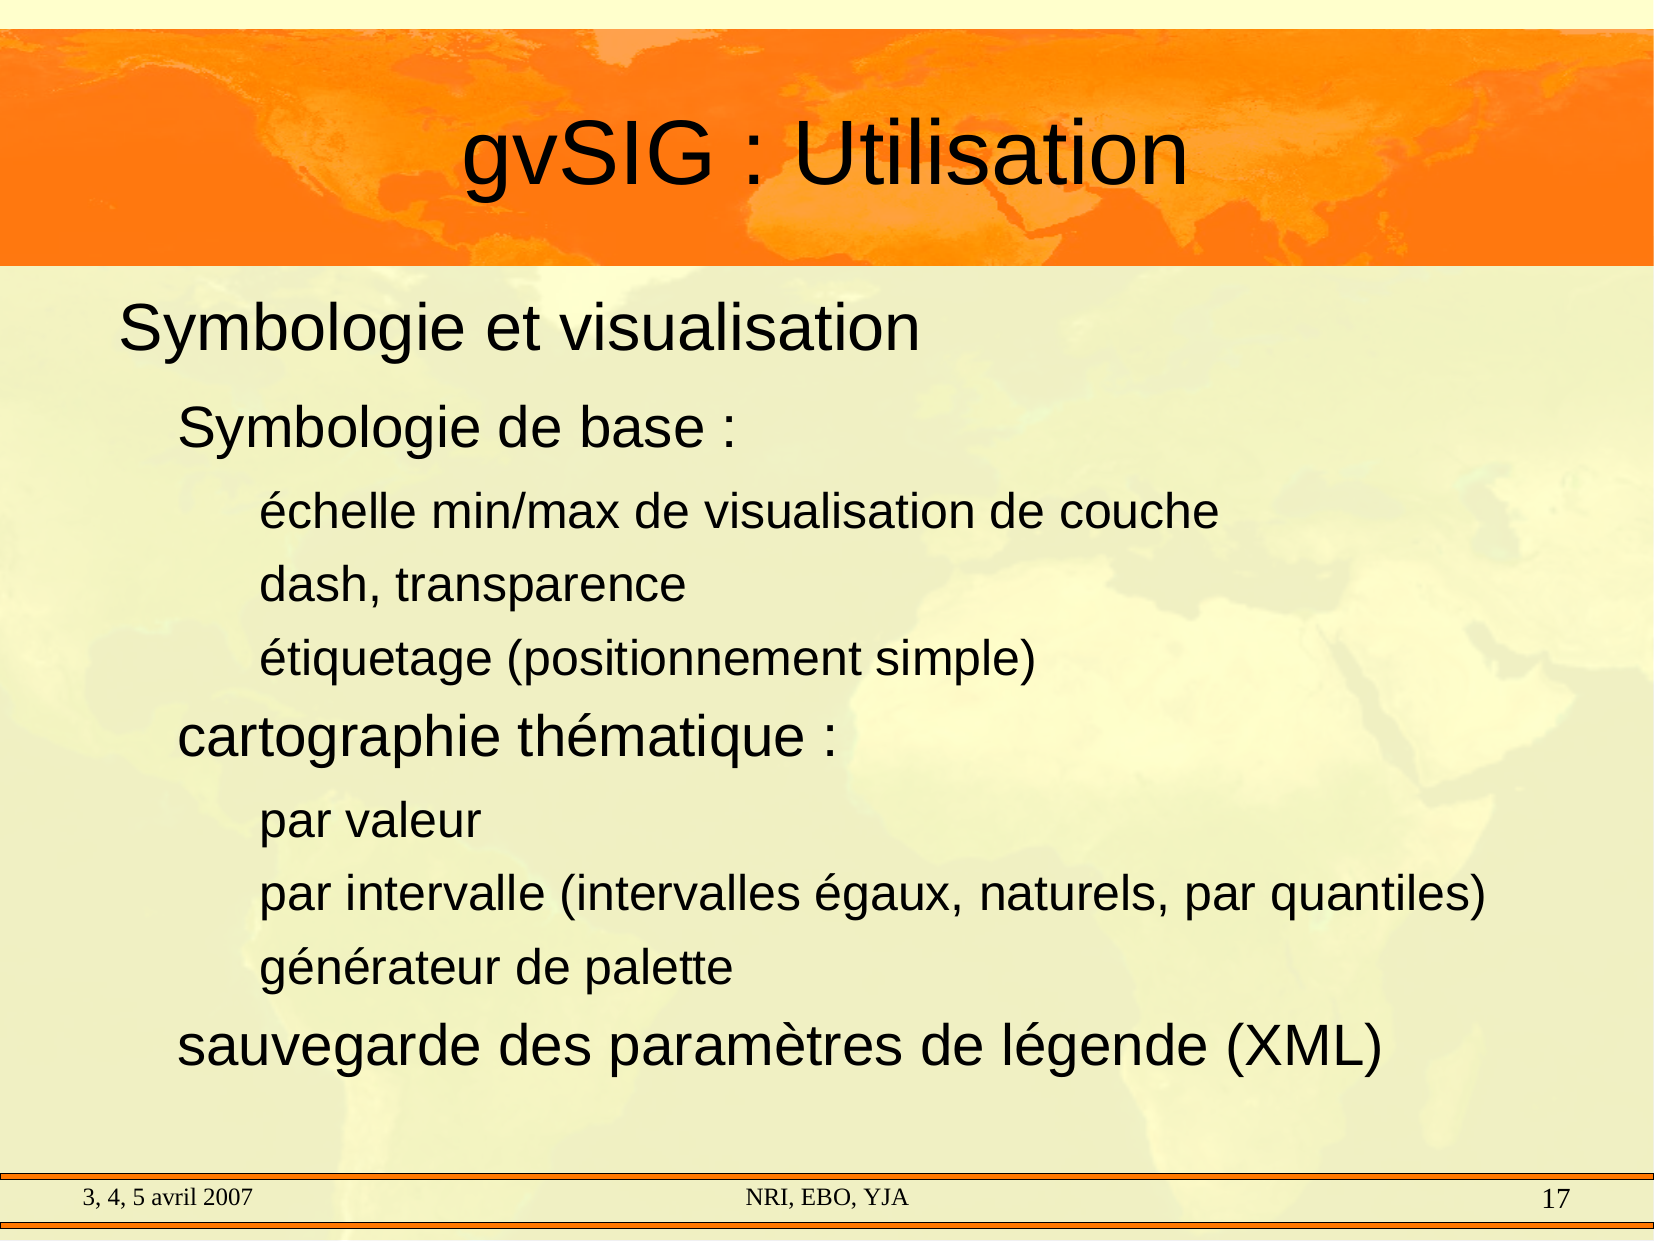

# gvSIG : Utilisation
 Symbologie et visualisation
Symbologie de base :
échelle min/max de visualisation de couche
dash, transparence
étiquetage (positionnement simple)
cartographie thématique :
par valeur
par intervalle (intervalles égaux, naturels, par quantiles)
générateur de palette
sauvegarde des paramètres de légende (XML)
3, 4, 5 avril 2007
NRI, EBO, YJA
17